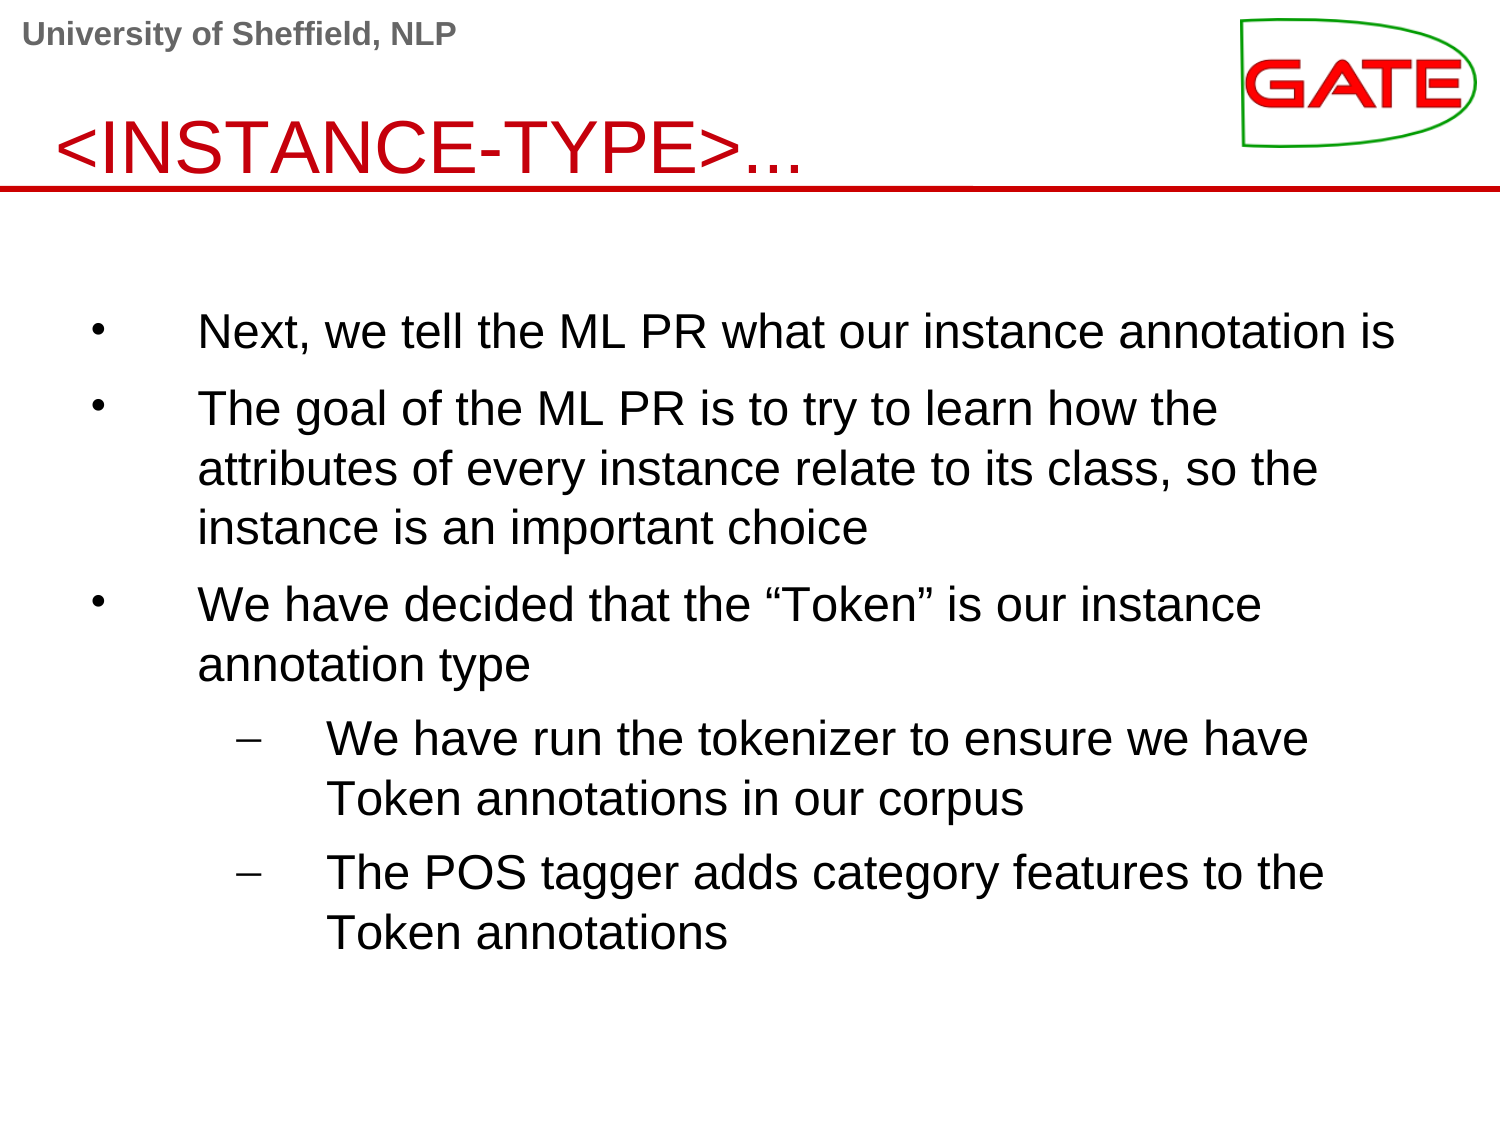

# <INSTANCE-TYPE>...
Next, we tell the ML PR what our instance annotation is
The goal of the ML PR is to try to learn how the attributes of every instance relate to its class, so the instance is an important choice
We have decided that the “Token” is our instance annotation type
We have run the tokenizer to ensure we have Token annotations in our corpus
The POS tagger adds category features to the Token annotations